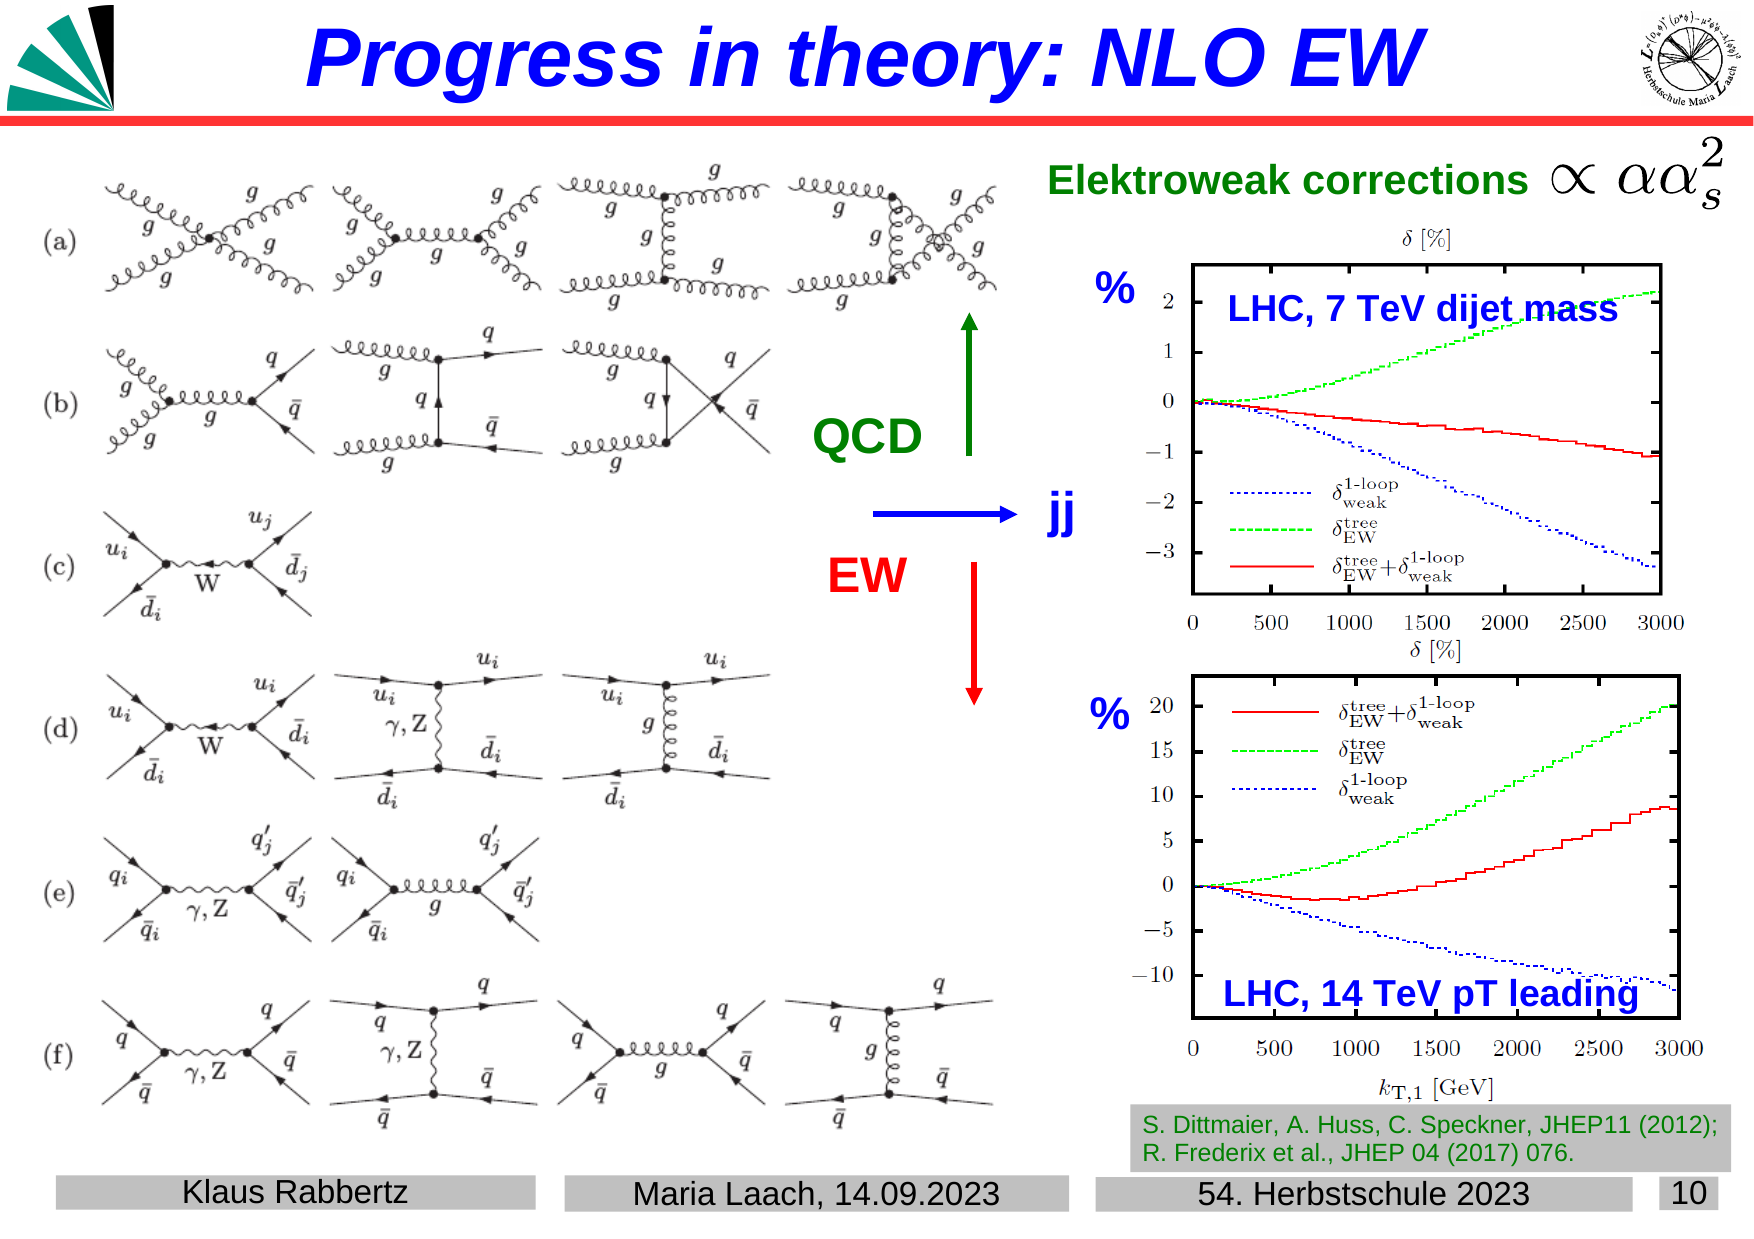

# Progress in theory: NLO EW
Elektroweak corrections
%
LHC, 7 TeV dijet mass
QCD
jj
EW
%
LHC, 14 TeV pT leading
S. Dittmaier, A. Huss, C. Speckner, JHEP11 (2012);
R. Frederix et al., JHEP 04 (2017) 076.